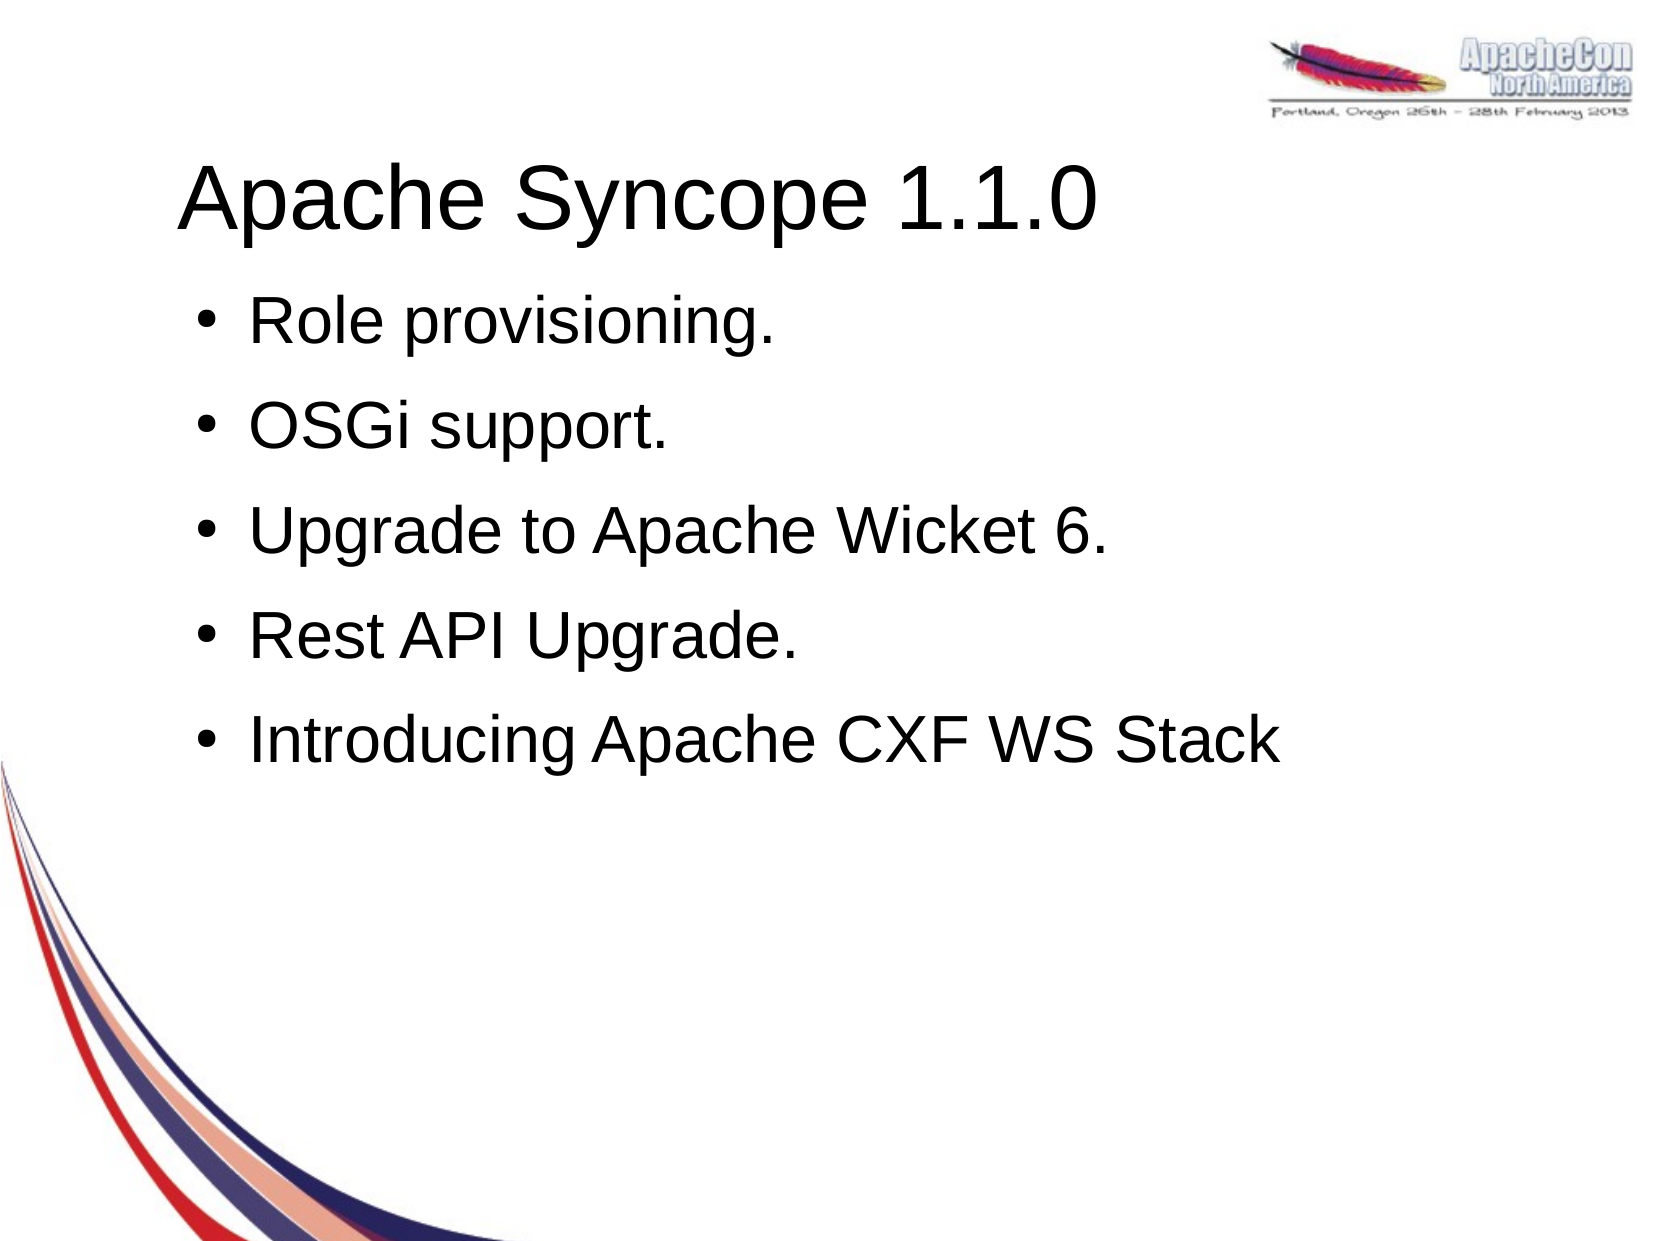

# Apache Syncope 1.1.0
Role provisioning.
OSGi support.
Upgrade to Apache Wicket 6.
Rest API Upgrade.
Introducing Apache CXF WS Stack